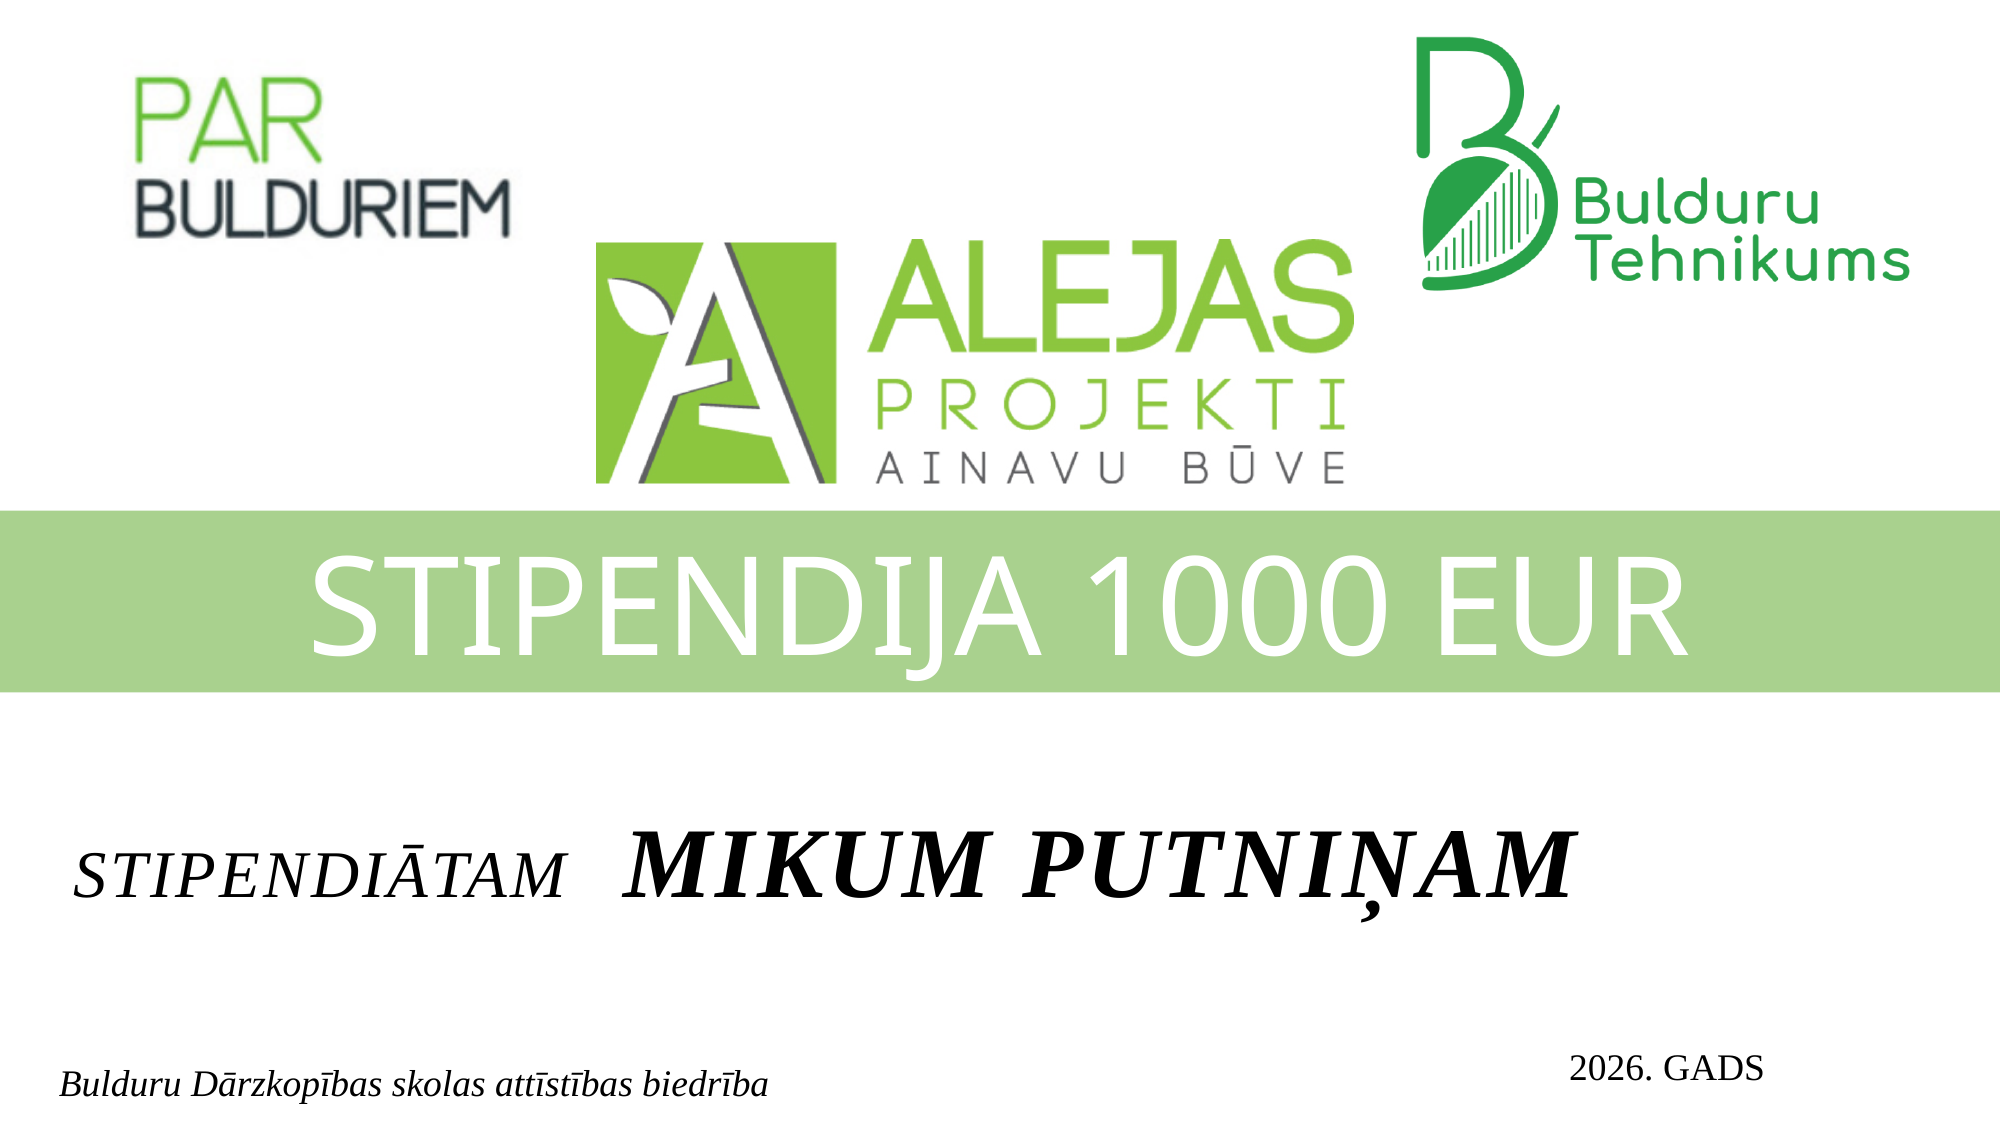

STIPENDIJA 1000 EUR
STIPENDIĀTAM MikuM PutniņAM
2026. GADS
Bulduru Dārzkopības skolas attīstības biedrība